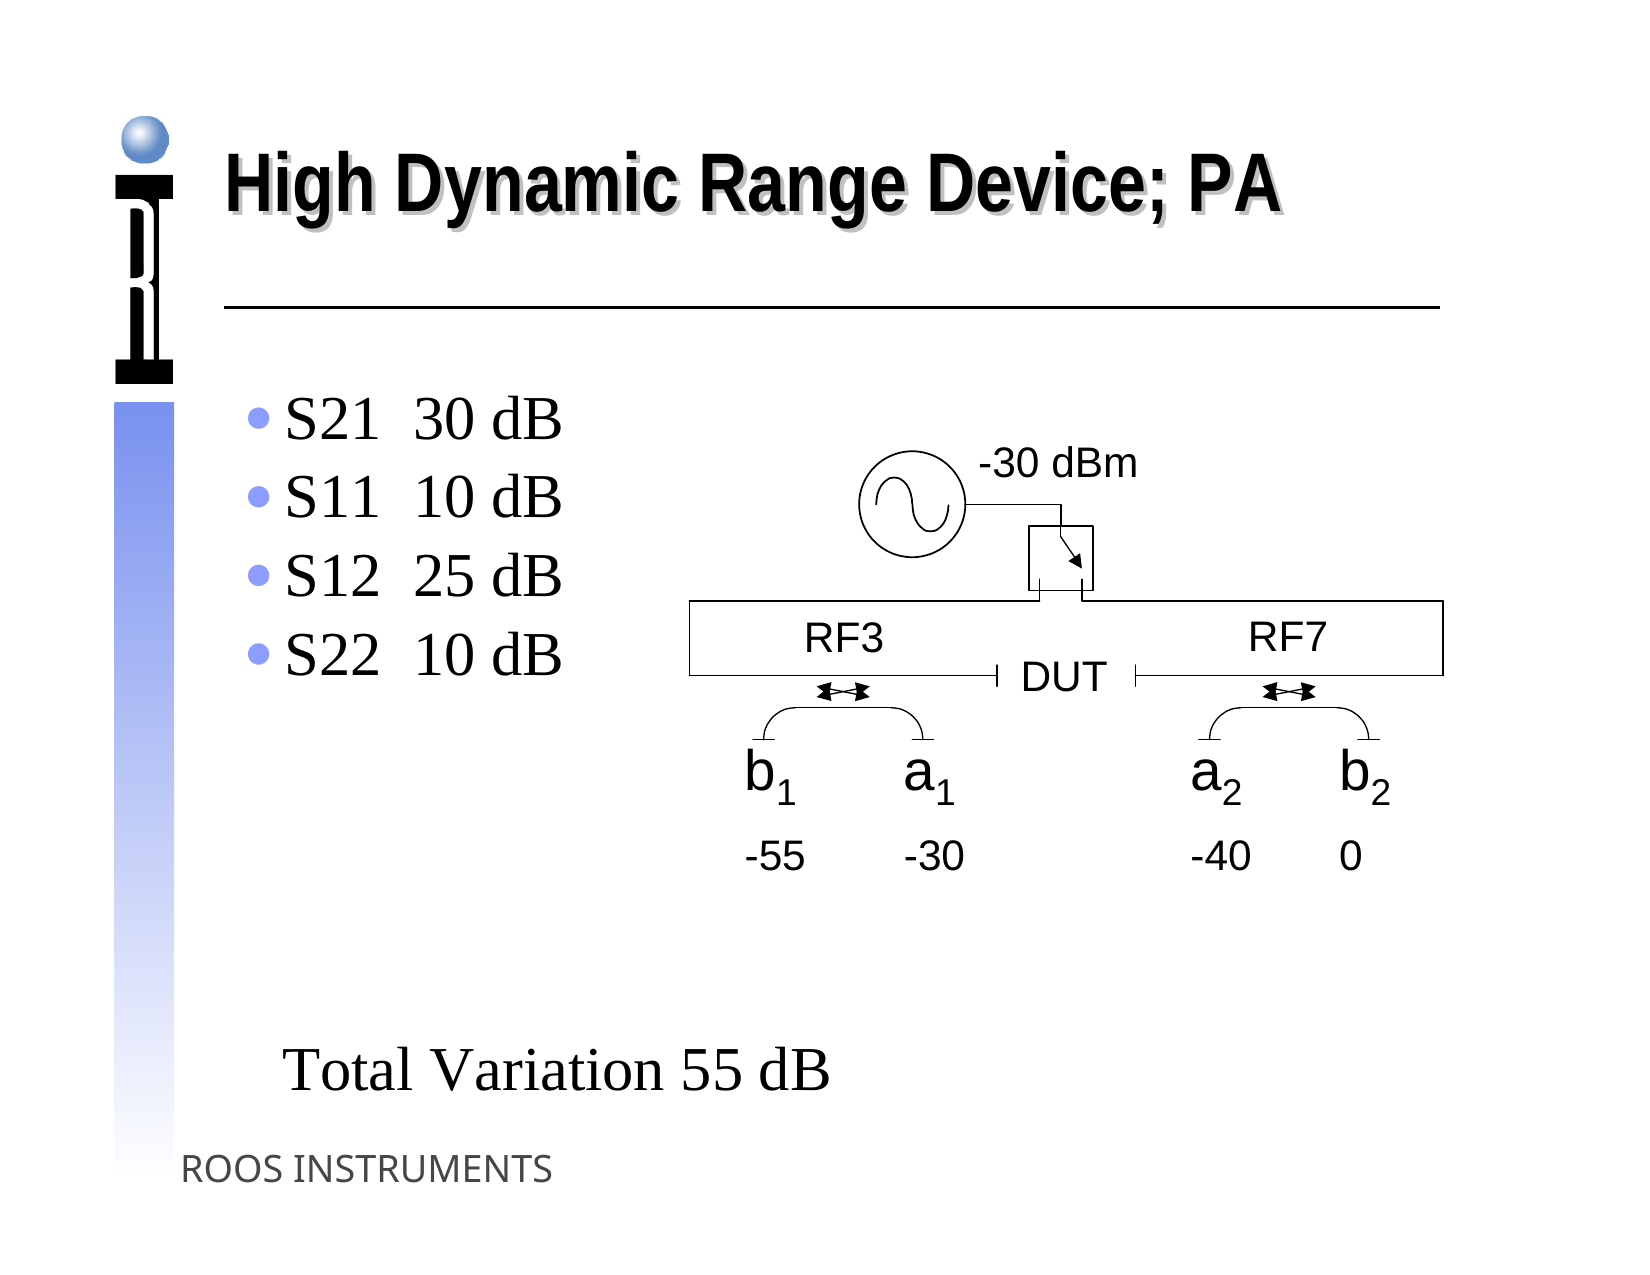

High Dynamic Range Device; PA
S21 30 dB
S11 10 dB
S12 25 dB
S22 10 dB
Total Variation 55 dB